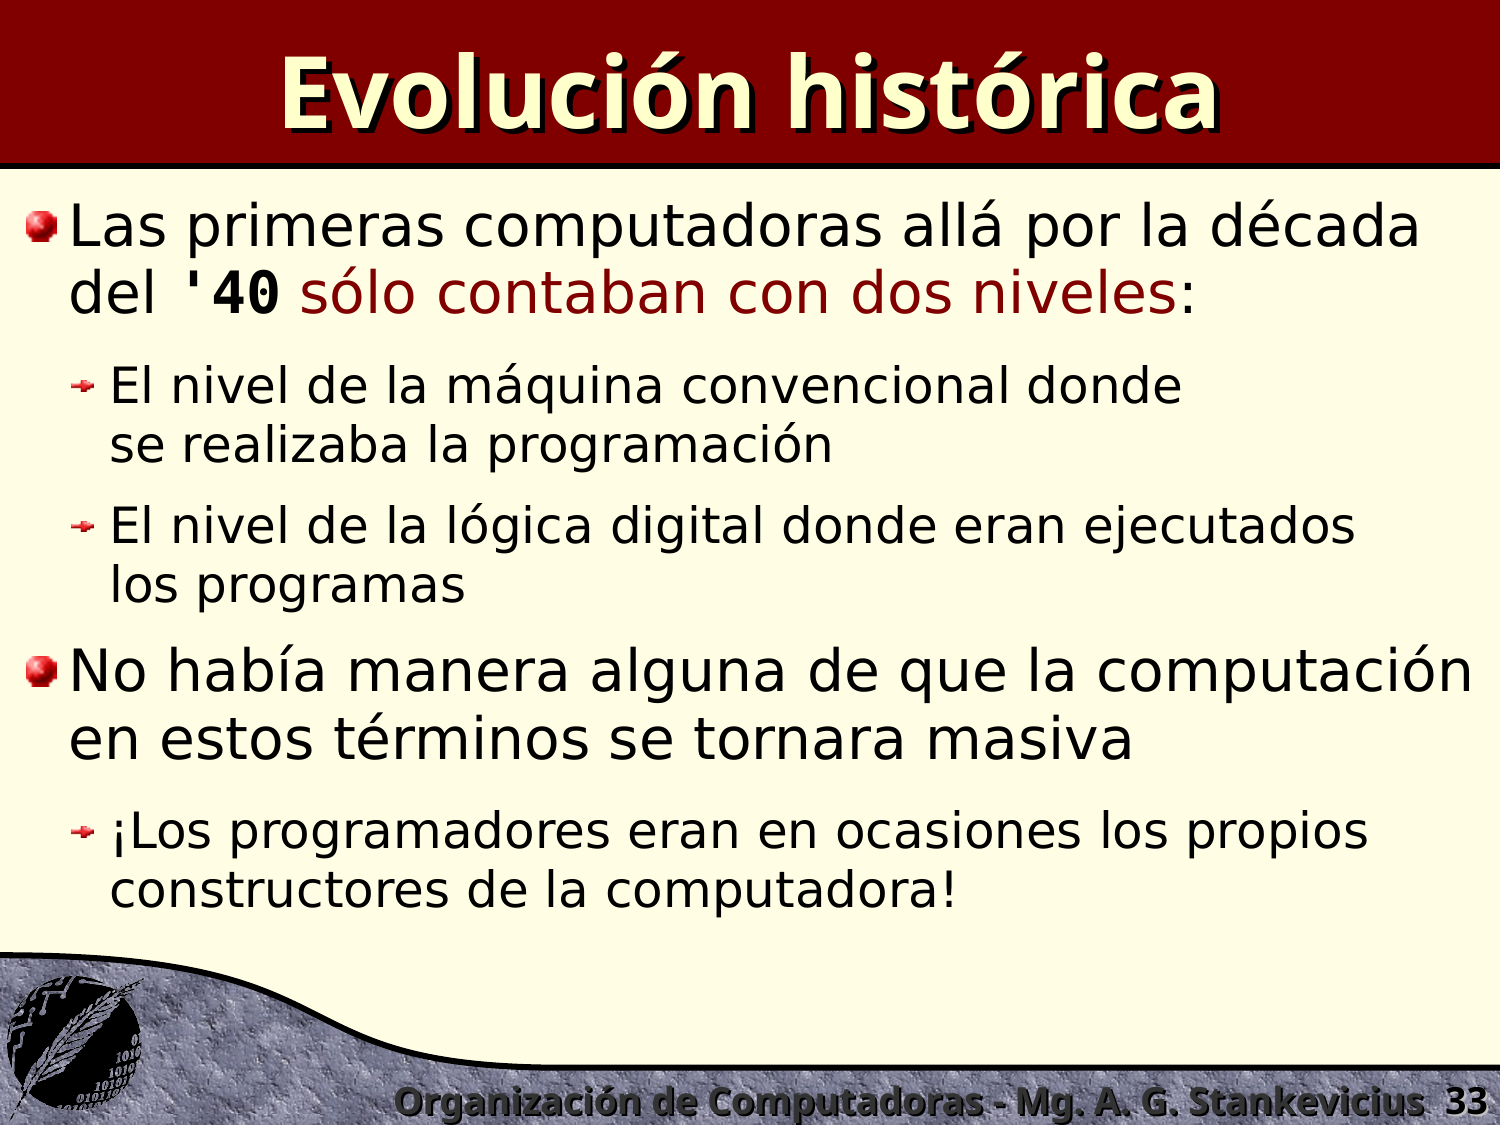

# Evolución histórica
Las primeras computadoras allá por la década del '40 sólo contaban con dos niveles:
El nivel de la máquina convencional donde
se realizaba la programación
El nivel de la lógica digital donde eran ejecutados
los programas
No había manera alguna de que la computación en estos términos se tornara masiva
¡Los programadores eran en ocasiones los propios constructores de la computadora!
33